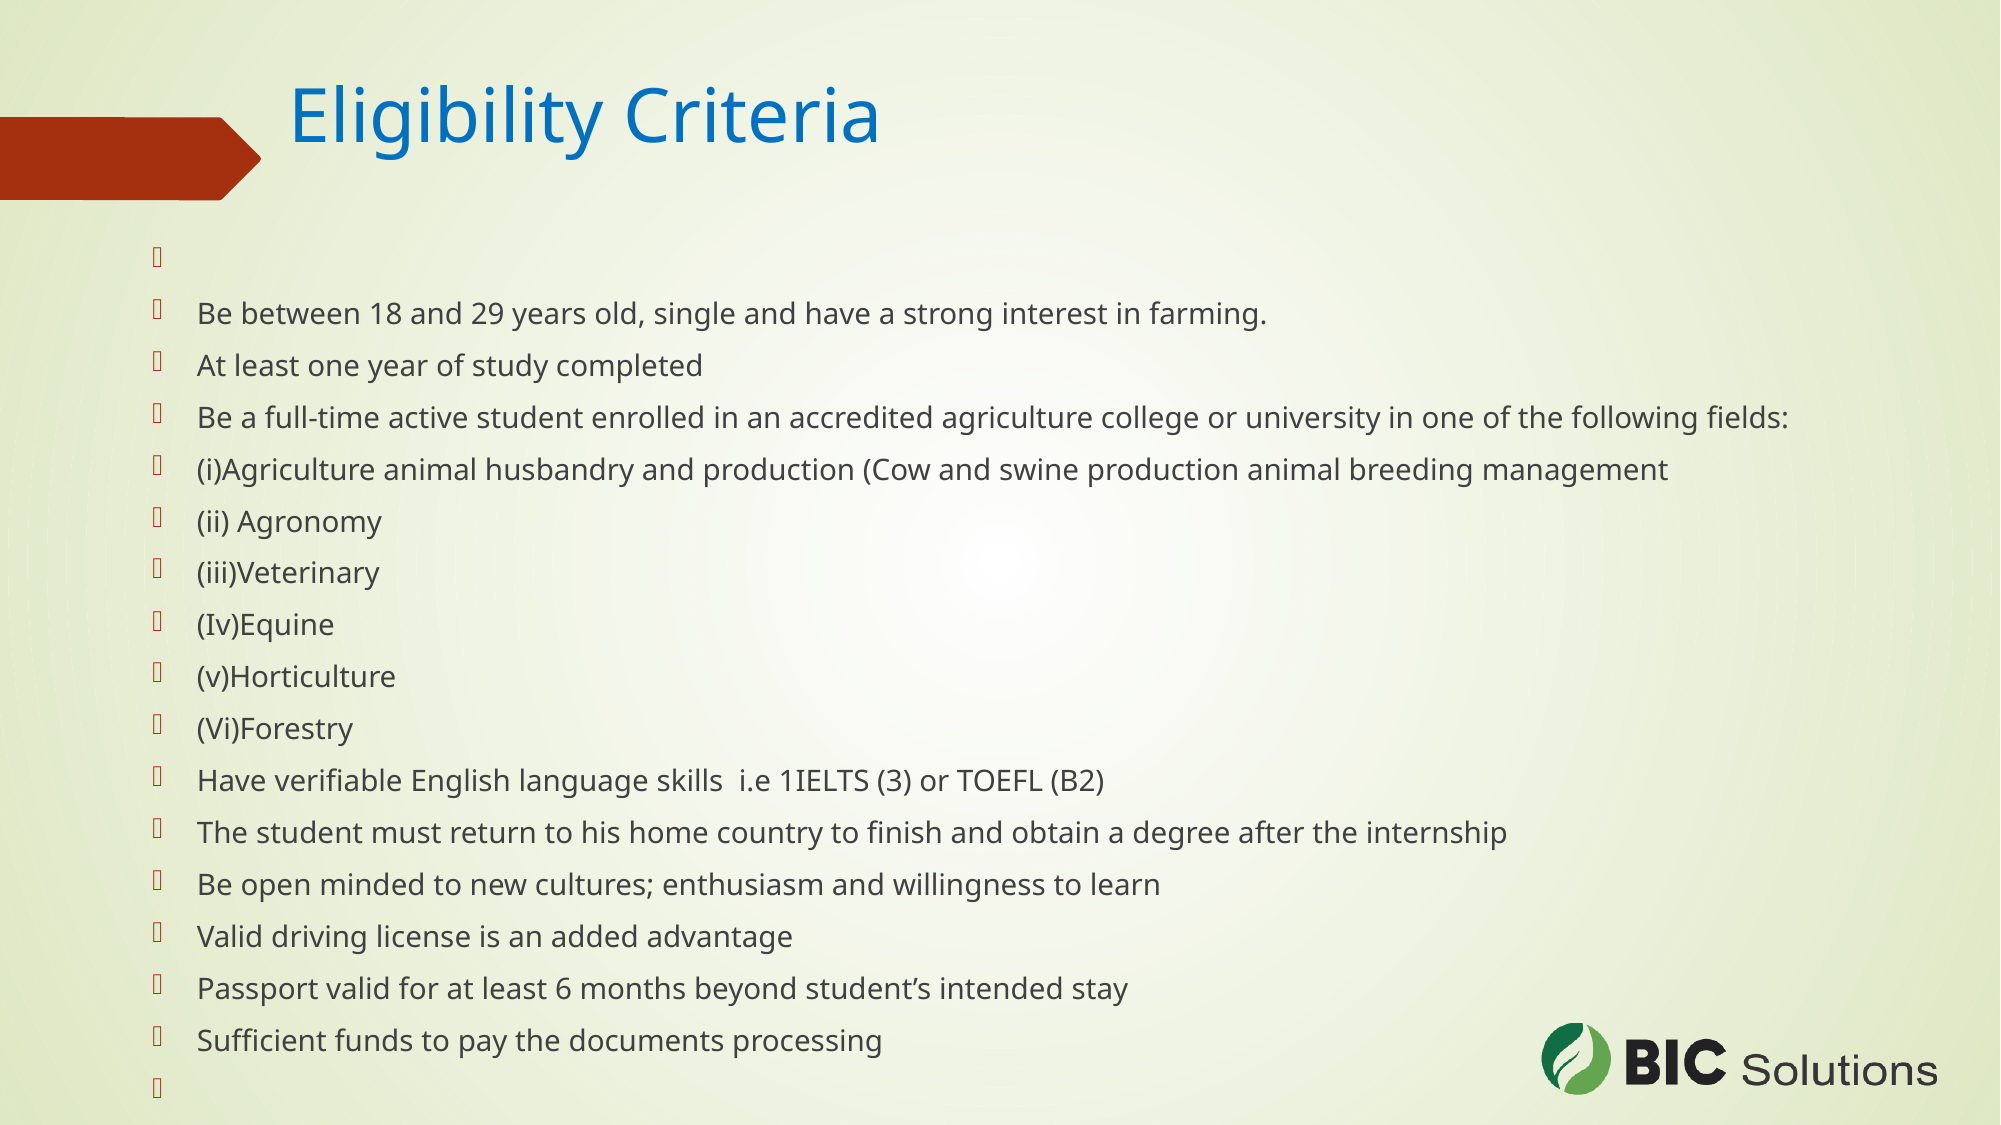

# Eligibility Criteria
Be between 18 and 29 years old, single and have a strong interest in farming.
At least one year of study completed
Be a full-time active student enrolled in an accredited agriculture college or university in one of the following fields:
(i)Agriculture animal husbandry and production (Cow and swine production animal breeding management
(ii) Agronomy
(iii)Veterinary
(Iv)Equine
(v)Horticulture
(Vi)Forestry
Have verifiable English language skills i.e 1IELTS (3) or TOEFL (B2)
The student must return to his home country to finish and obtain a degree after the internship
Be open minded to new cultures; enthusiasm and willingness to learn
Valid driving license is an added advantage
Passport valid for at least 6 months beyond student’s intended stay
Sufficient funds to pay the documents processing